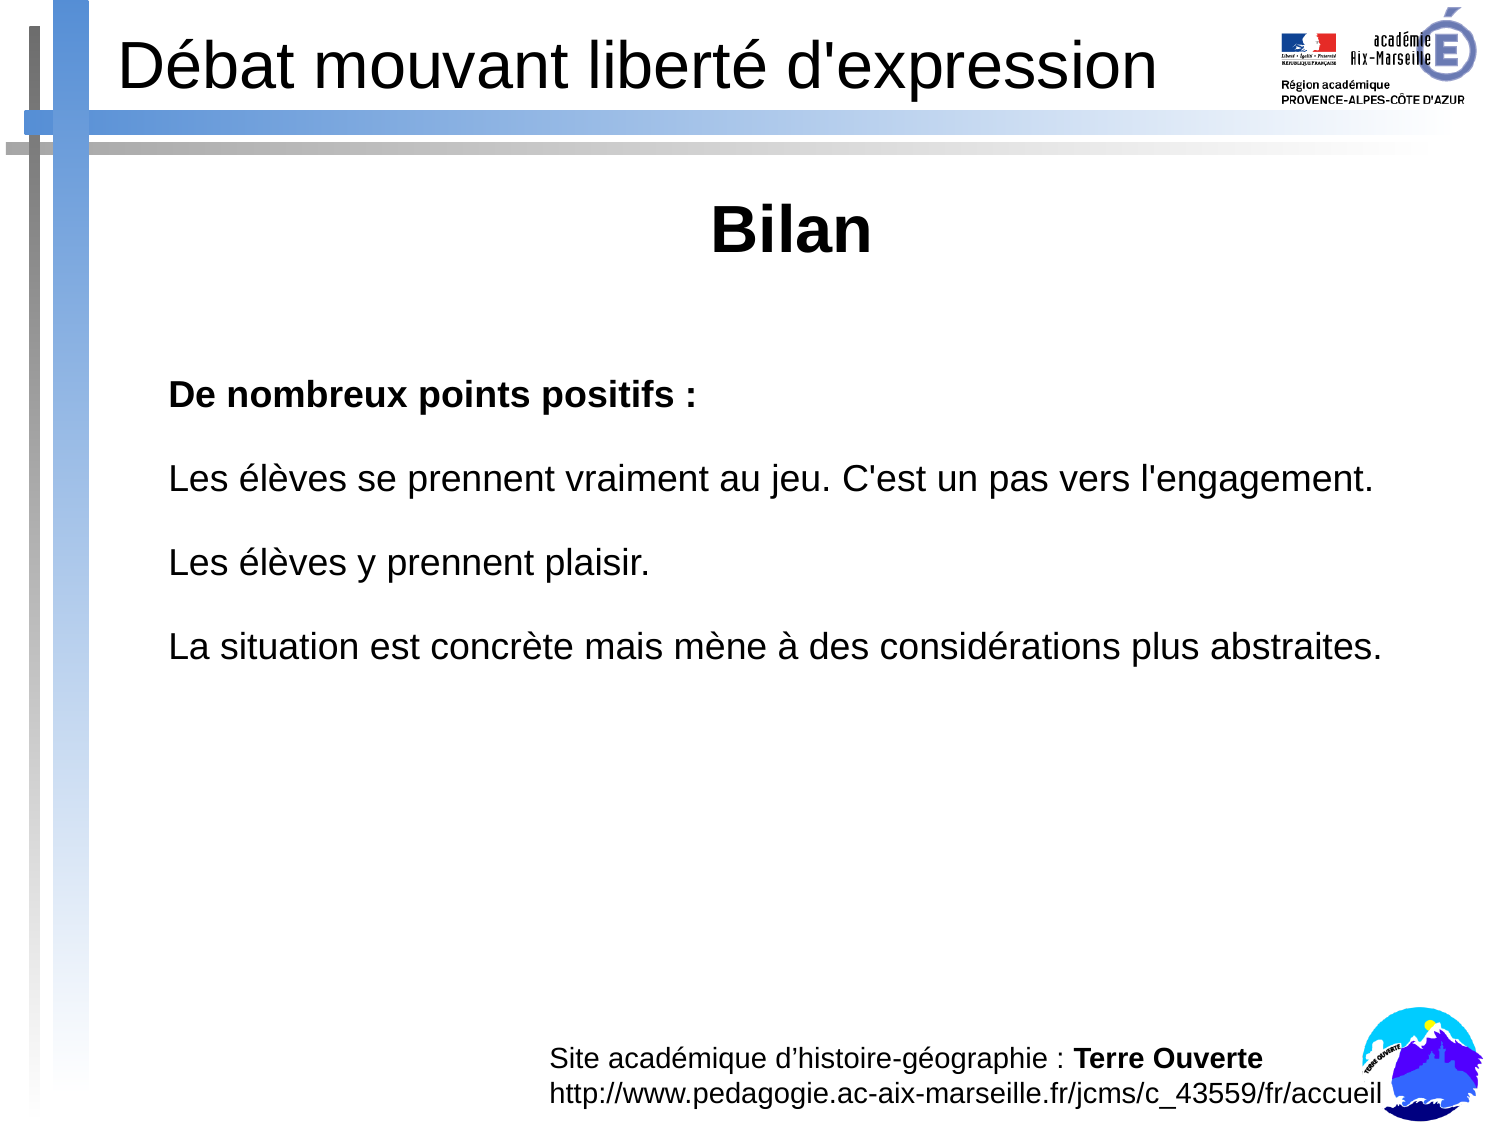

Débat mouvant liberté d'expression
Bilan
De nombreux points positifs :
Les élèves se prennent vraiment au jeu. C'est un pas vers l'engagement.
Les élèves y prennent plaisir.
La situation est concrète mais mène à des considérations plus abstraites.
Site académique d’histoire-géographie : Terre Ouverte
http://www.pedagogie.ac-aix-marseille.fr/jcms/c_43559/fr/accueil